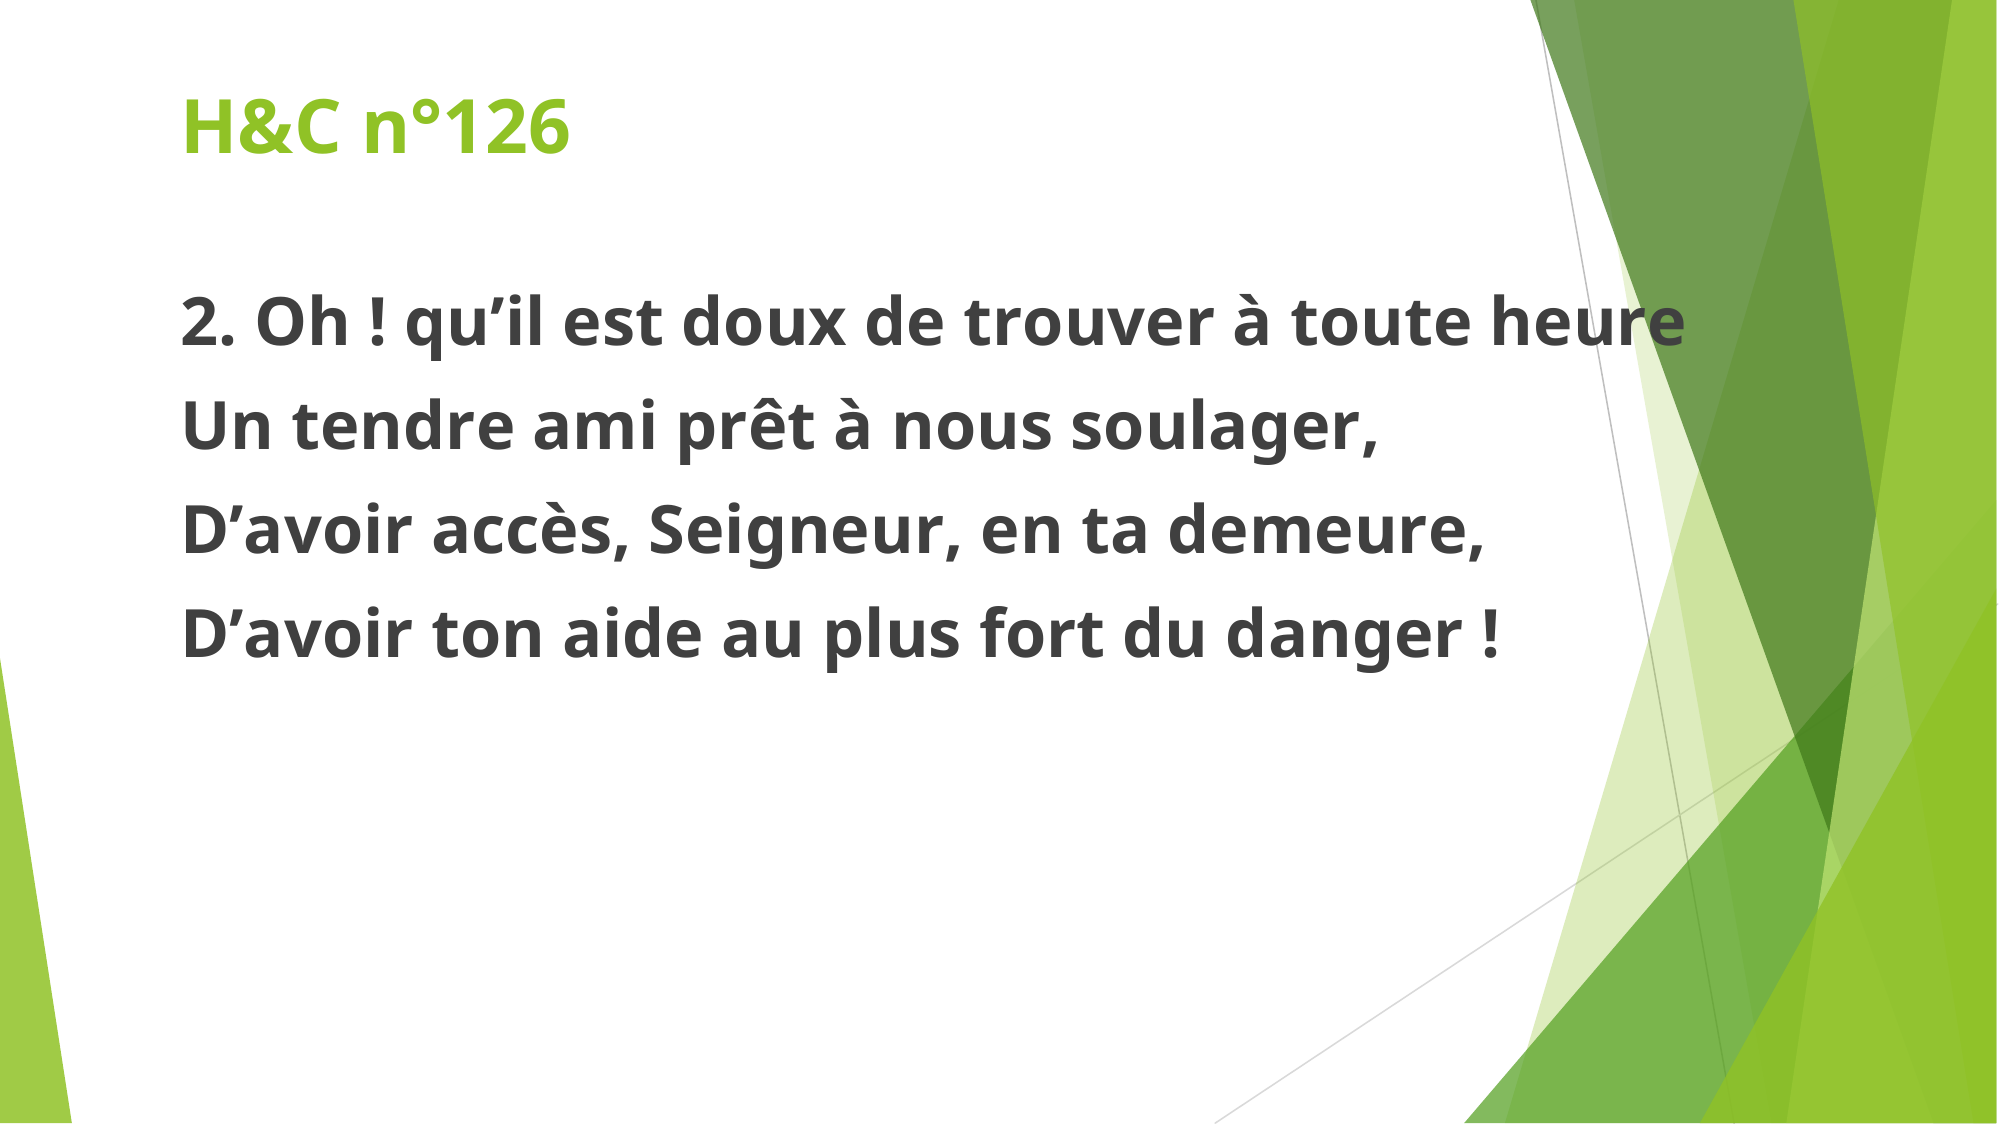

H&C n°126
2. Oh ! qu’il est doux de trouver à toute heure
Un tendre ami prêt à nous soulager,
D’avoir accès, Seigneur, en ta demeure,
D’avoir ton aide au plus fort du danger !